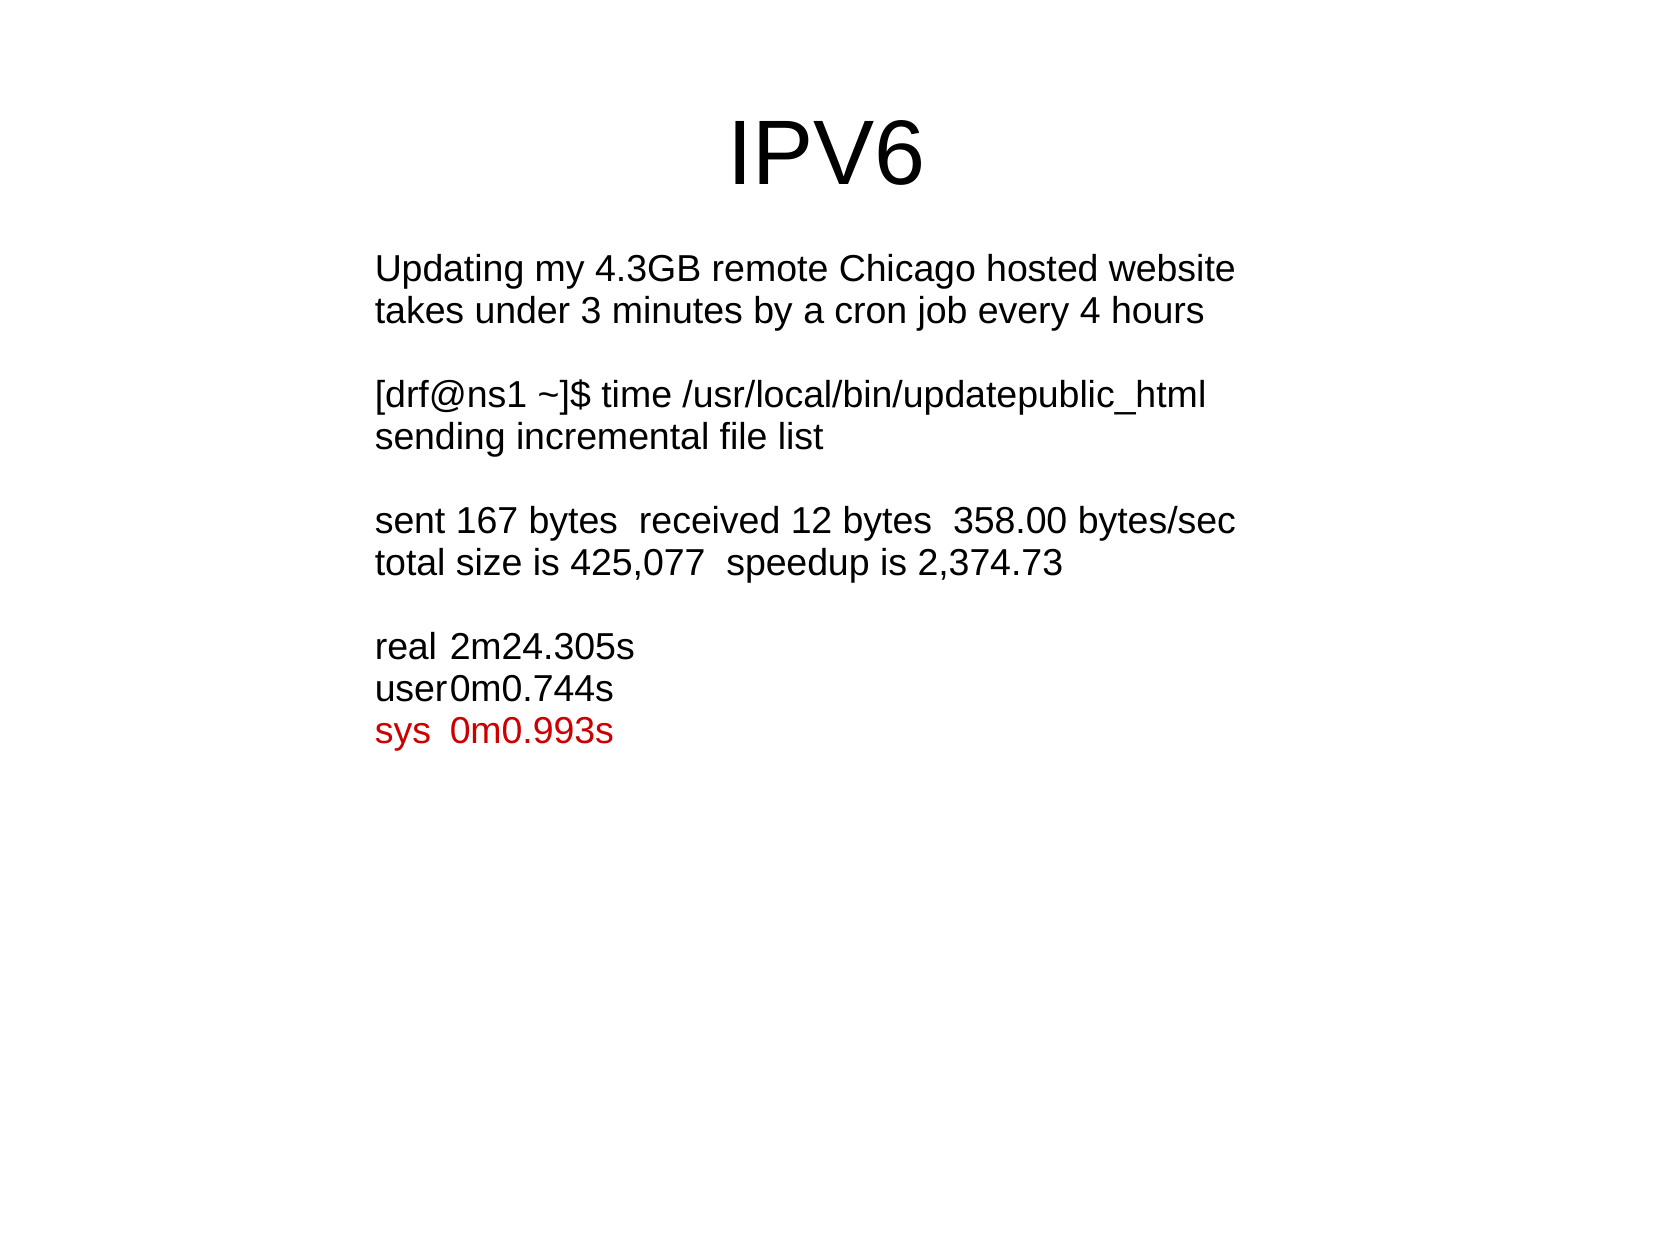

# IPV6
Updating my 4.3GB remote Chicago hosted website takes under 3 minutes by a cron job every 4 hours
[drf@ns1 ~]$ time /usr/local/bin/updatepublic_html
sending incremental file list
sent 167 bytes received 12 bytes 358.00 bytes/sec
total size is 425,077 speedup is 2,374.73
real	2m24.305s
user	0m0.744s
sys	0m0.993s